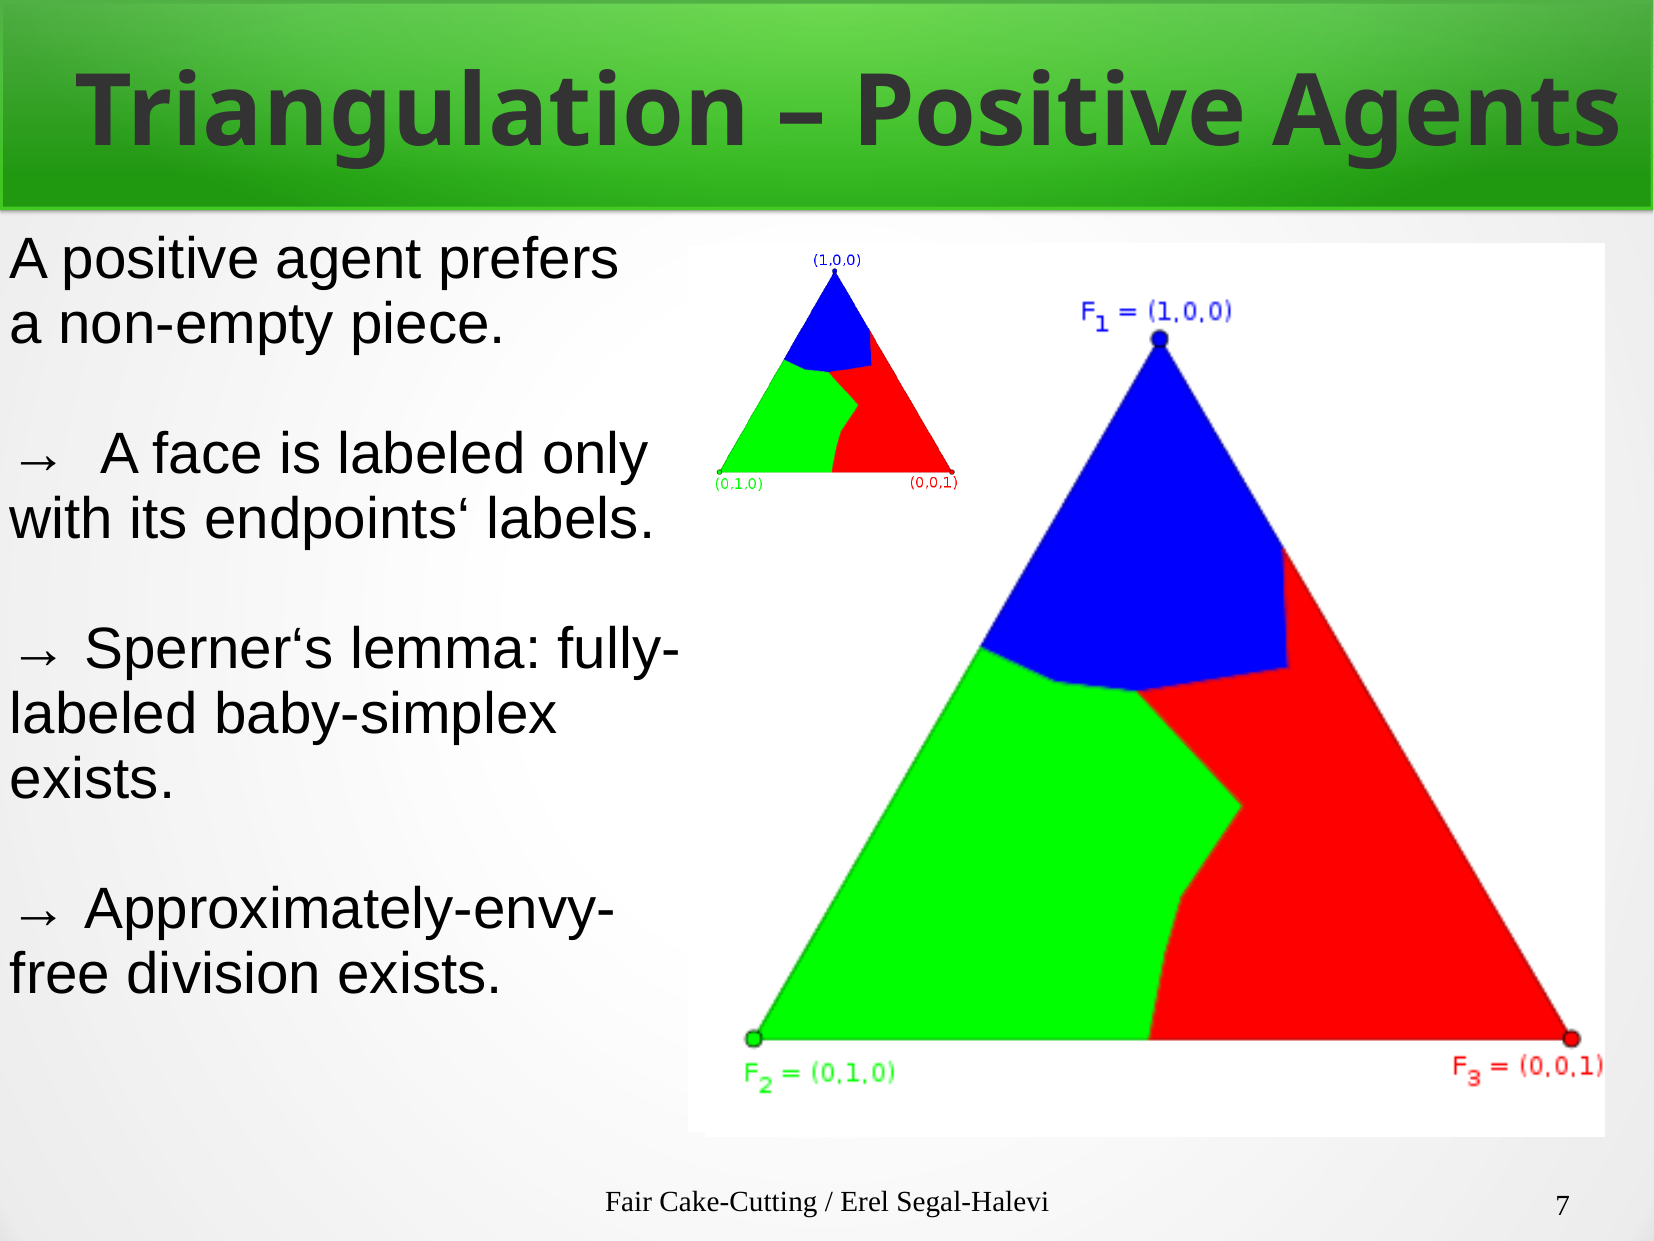

# Triangulation – Positive Agents
A positive agent prefers
a non-empty piece.
→ A face is labeled only with its endpoints‘ labels.
→ Sperner‘s lemma: fully-labeled baby-simplex exists.
→ Approximately-envy-free division exists.
Fair Cake-Cutting / Erel Segal-Halevi
7